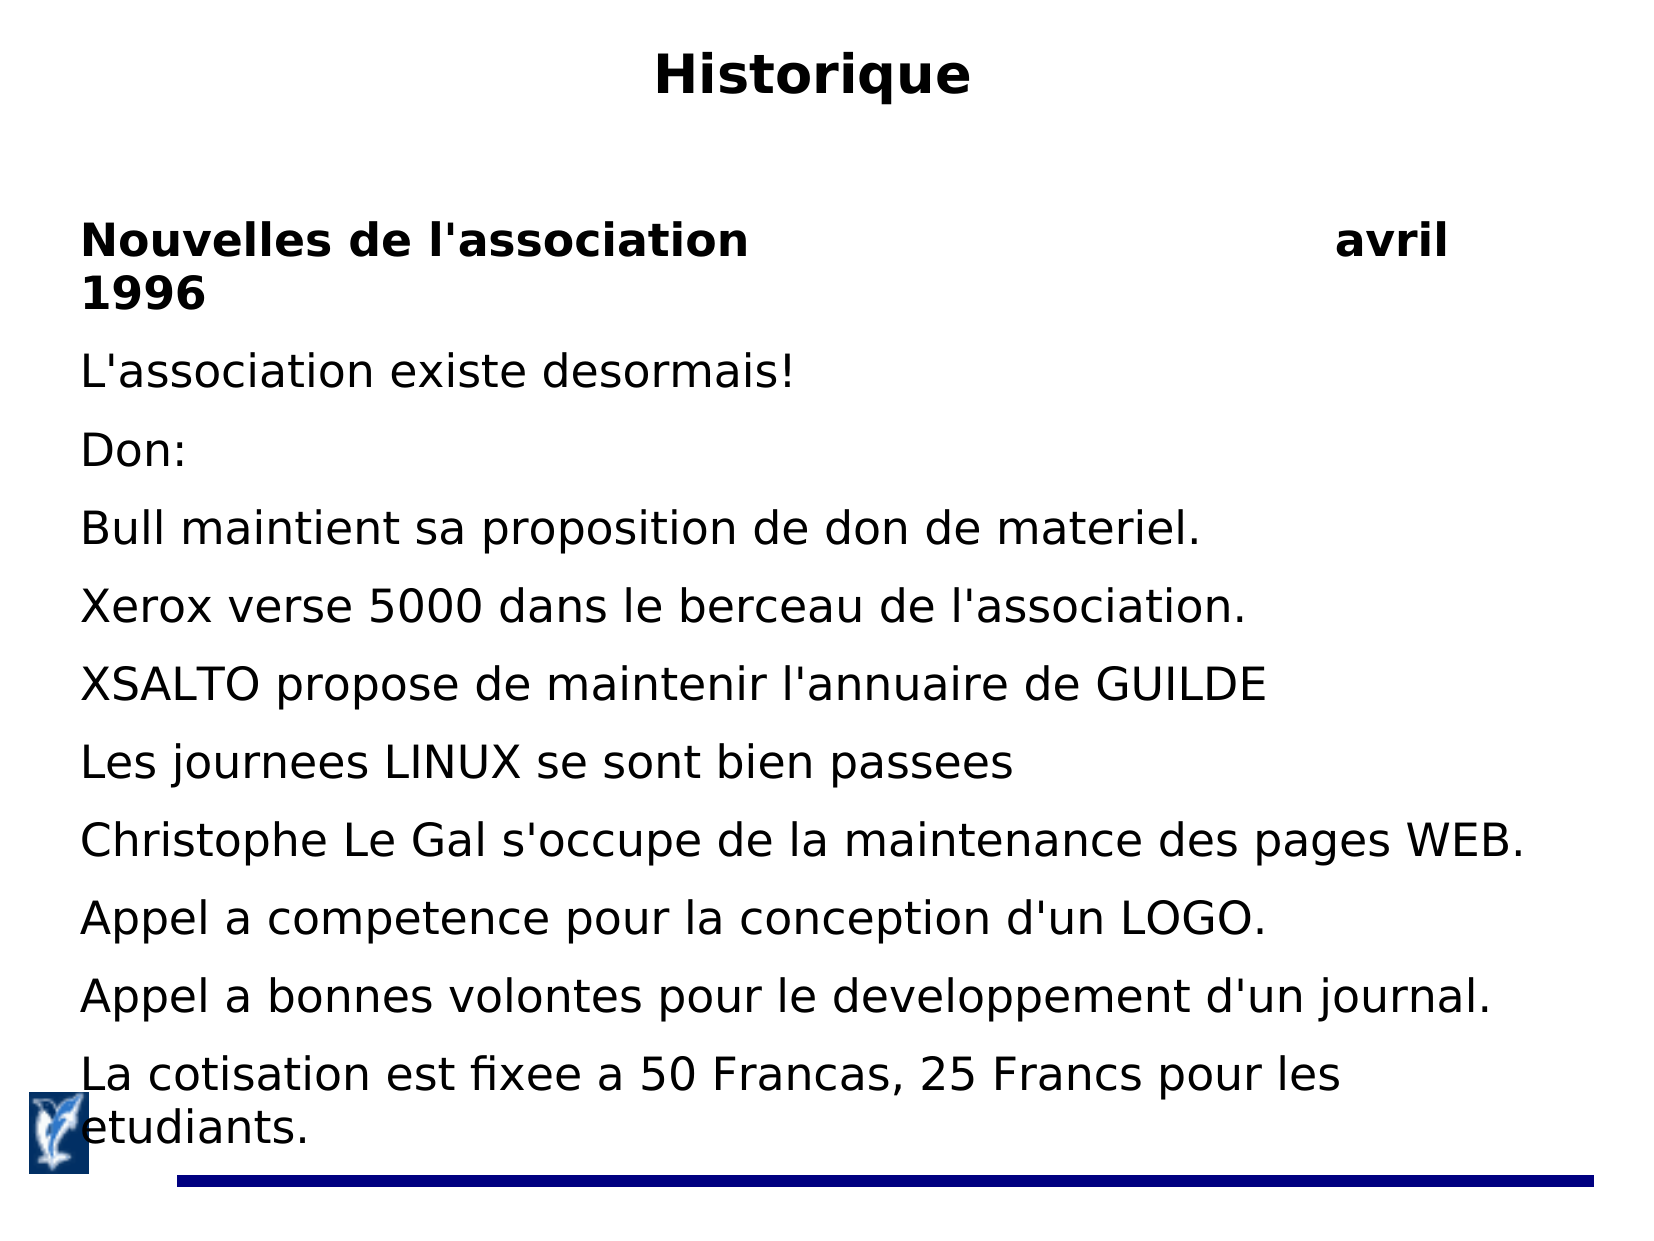

Historique
Nouvelles de l'association								avril 1996
L'association existe desormais!
Don:
Bull maintient sa proposition de don de materiel.
Xerox verse 5000 dans le berceau de l'association.
XSALTO propose de maintenir l'annuaire de GUILDE
Les journees LINUX se sont bien passees
Christophe Le Gal s'occupe de la maintenance des pages WEB.
Appel a competence pour la conception d'un LOGO.
Appel a bonnes volontes pour le developpement d'un journal.
La cotisation est fixee a 50 Francas, 25 Francs pour les etudiants.